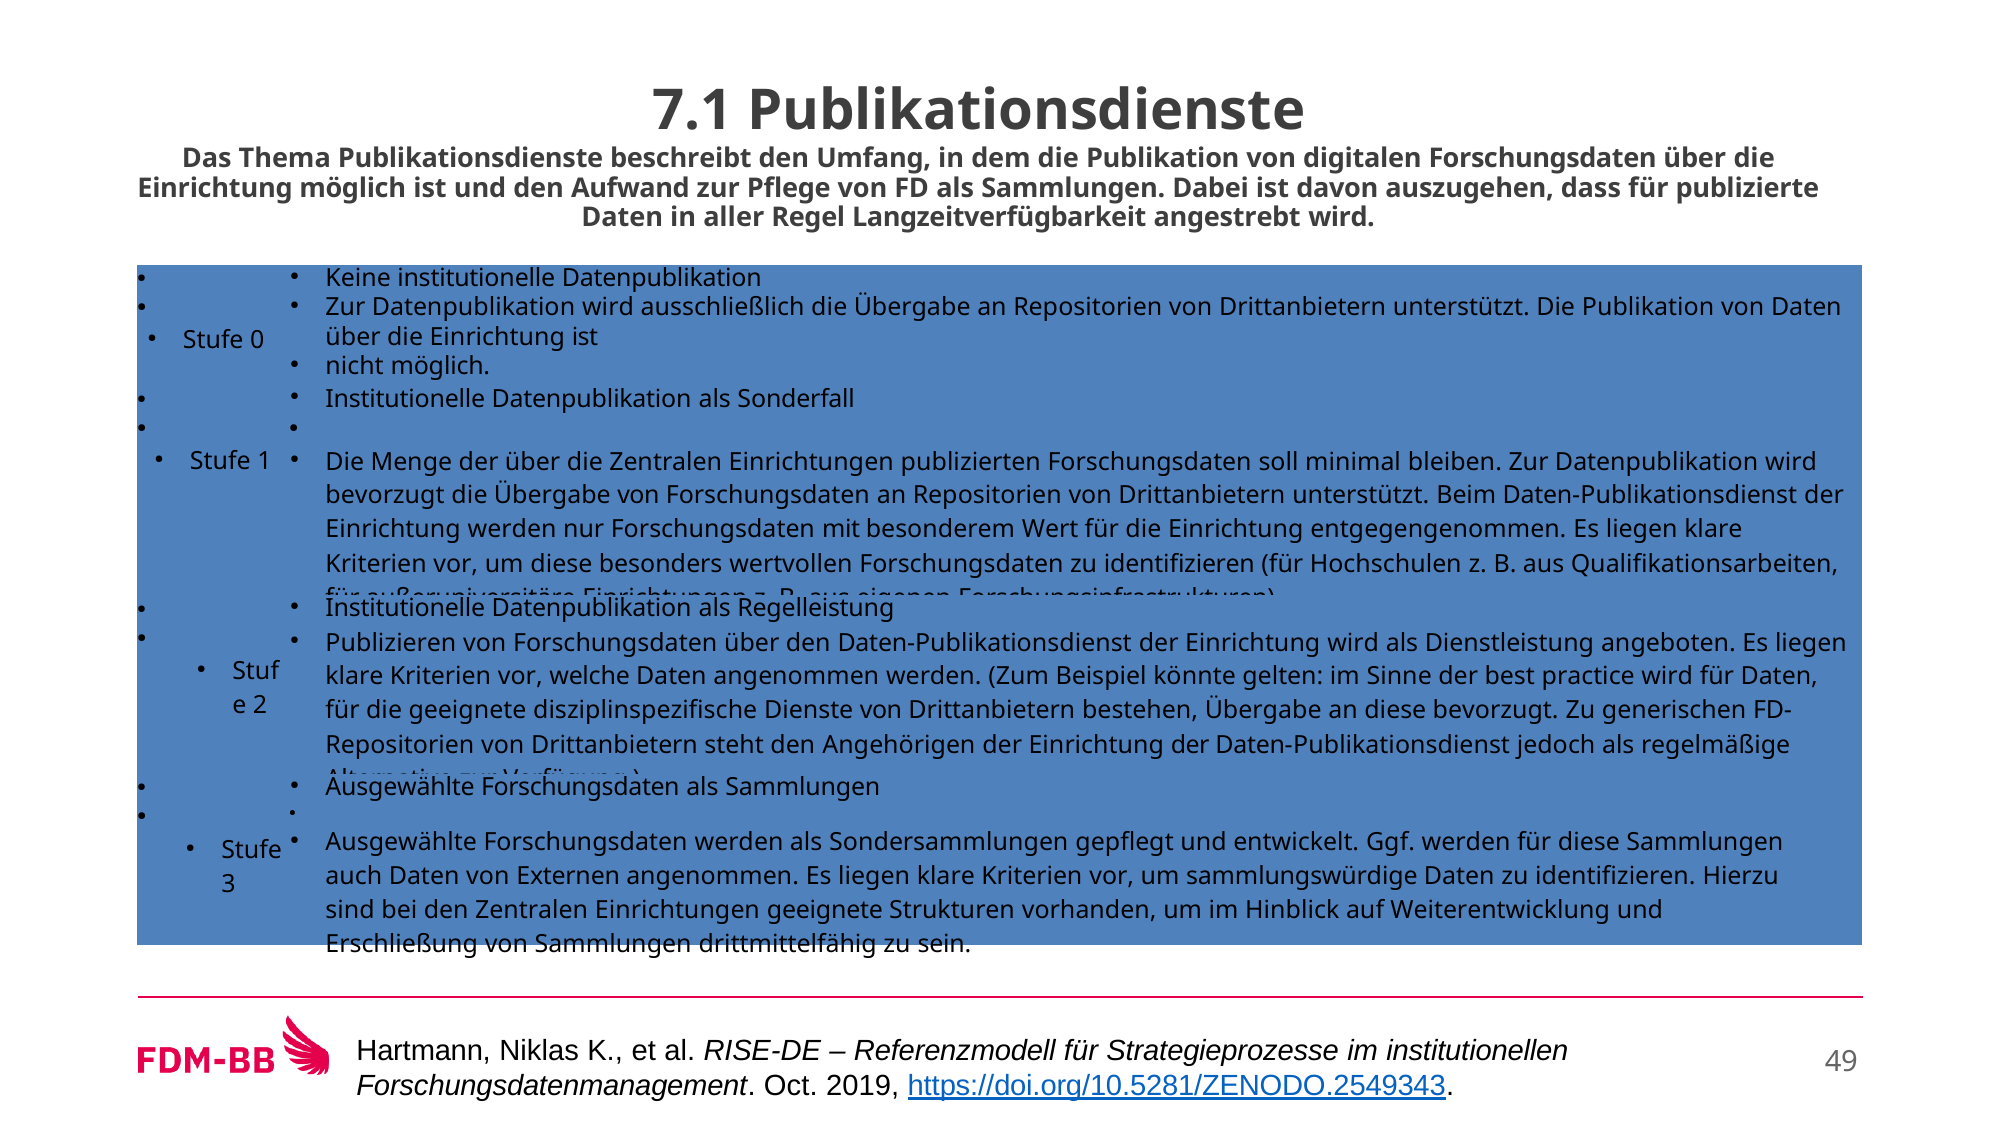

# 7.1 Publikationsdienste
Das Thema Publikationsdienste beschreibt den Umfang, in dem die Publikation von digitalen Forschungsdaten über die Einrichtung möglich ist und den Aufwand zur Pflege von FD als Sammlungen. Dabei ist davon auszugehen, dass für publizierte Daten in aller Regel Langzeitverfügbarkeit angestrebt wird.
| Stufe 0 | Keine institutionelle Datenpublikation |
| --- | --- |
| | Zur Datenpublikation wird ausschließlich die Übergabe an Repositorien von Drittanbietern unterstützt. Die Publikation von Daten über die Einrichtung ist nicht möglich. |
| Stufe 1 | Institutionelle Datenpublikation als Sonderfall |
| | Die Menge der über die Zentralen Einrichtungen publizierten Forschungsdaten soll minimal bleiben. Zur Datenpublikation wird bevorzugt die Übergabe von Forschungsdaten an Repositorien von Drittanbietern unterstützt. Beim Daten-Publikationsdienst der Einrichtung werden nur Forschungsdaten mit besonderem Wert für die Einrichtung entgegengenommen. Es liegen klare Kriterien vor, um diese besonders wertvollen Forschungsdaten zu identifizieren (für Hochschulen z. B. aus Qualifikationsarbeiten, für außeruniversitäre Einrichtungen z. B. aus eigenen Forschungsinfrastrukturen). |
| Stufe 2 | Institutionelle Datenpublikation als Regelleistung |
| | Publizieren von Forschungsdaten über den Daten-Publikationsdienst der Einrichtung wird als Dienstleistung angeboten. Es liegen klare Kriterien vor, welche Daten angenommen werden. (Zum Beispiel könnte gelten: im Sinne der best practice wird für Daten, für die geeignete disziplinspezifische Dienste von Drittanbietern bestehen, Übergabe an diese bevorzugt. Zu generischen FD-Repositorien von Drittanbietern steht den Angehörigen der Einrichtung der Daten-Publikationsdienst jedoch als regelmäßige Alternative zur Verfügung.). |
| Stufe 3 | Ausgewählte Forschungsdaten als Sammlungen |
| | Ausgewählte Forschungsdaten werden als Sondersammlungen gepflegt und entwickelt. Ggf. werden für diese Sammlungen auch Daten von Externen angenommen. Es liegen klare Kriterien vor, um sammlungswürdige Daten zu identifizieren. Hierzu sind bei den Zentralen Einrichtungen geeignete Strukturen vorhanden, um im Hinblick auf Weiterentwicklung und Erschließung von Sammlungen drittmittelfähig zu sein. |
Hartmann, Niklas K., et al. RISE-DE – Referenzmodell für Strategieprozesse im institutionellen Forschungsdatenmanagement. Oct. 2019, https://doi.org/10.5281/ZENODO.2549343.
49